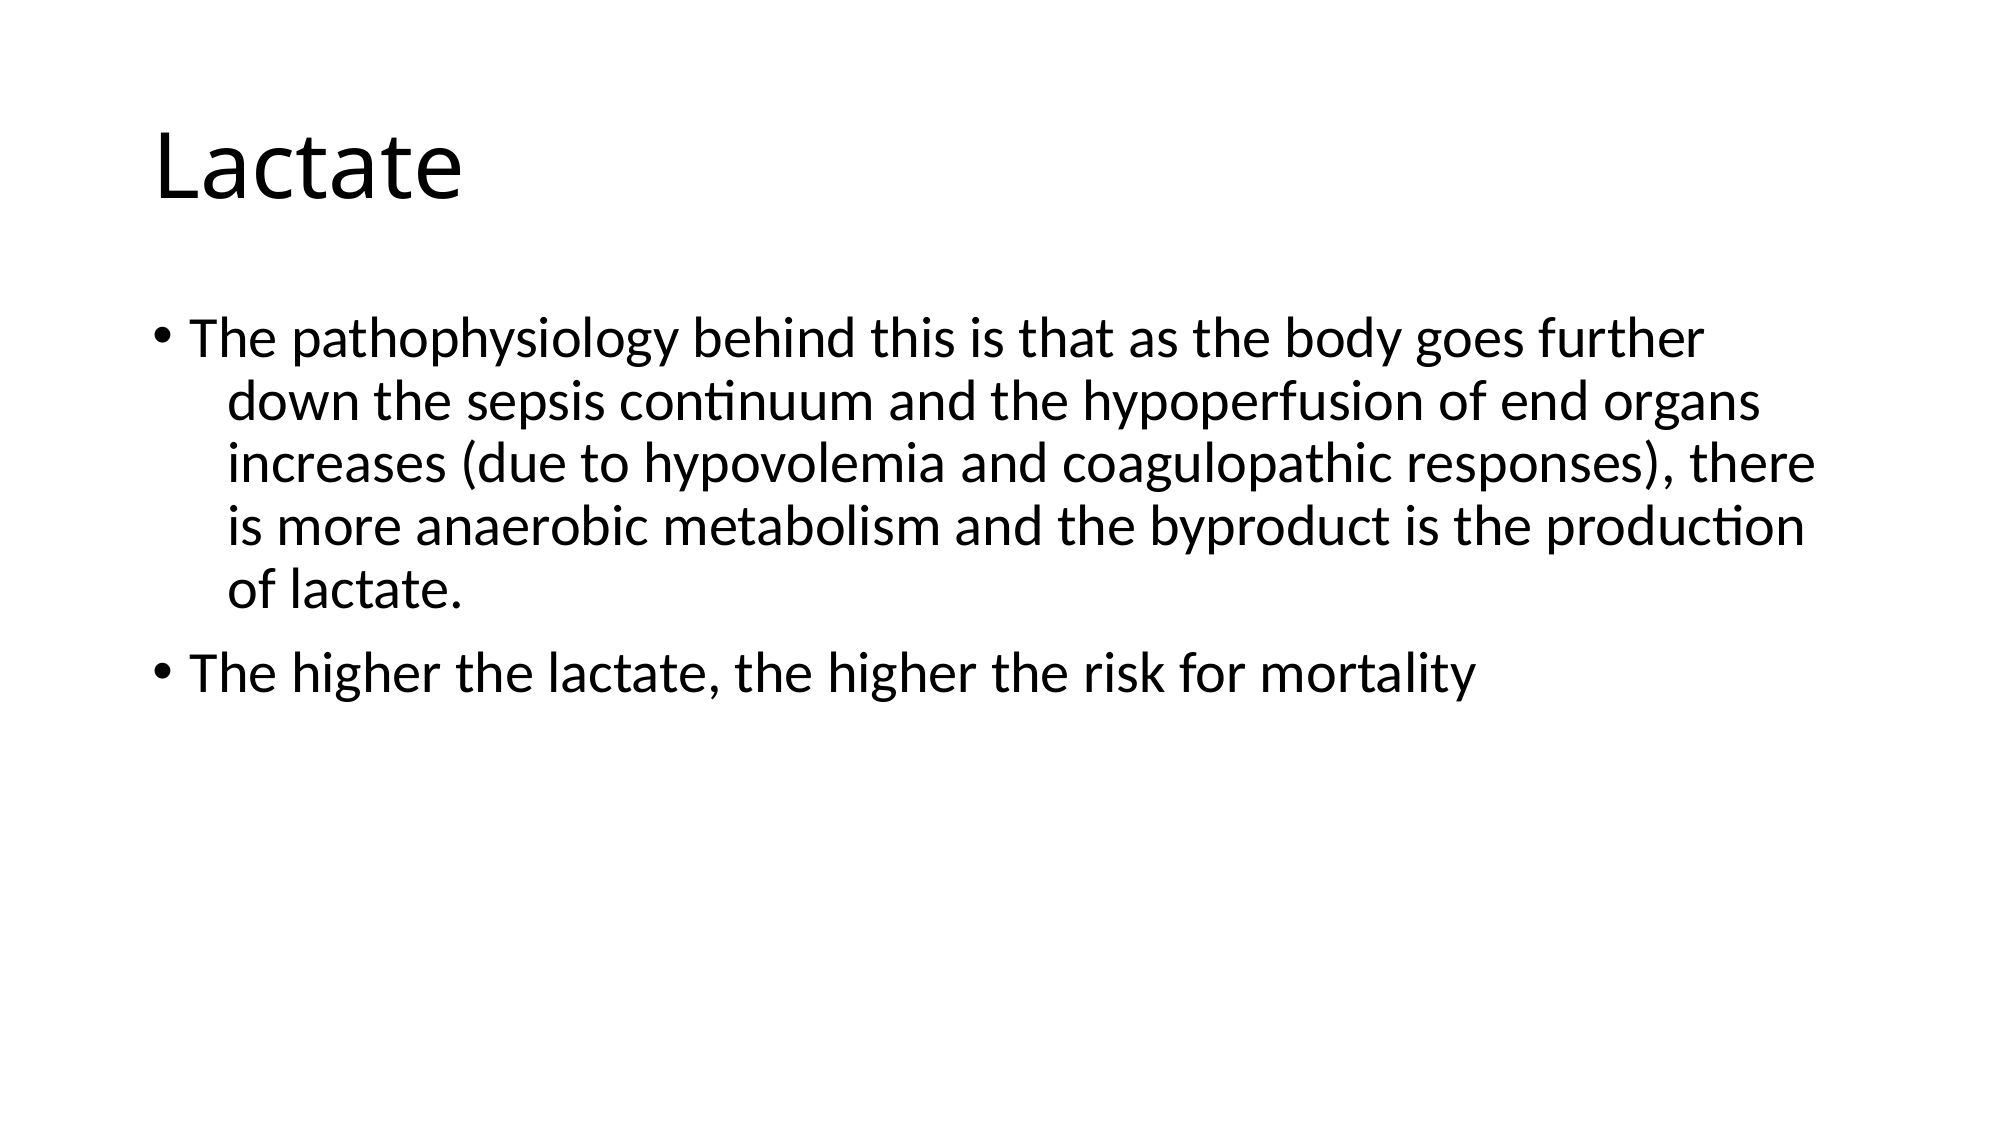

# Lactate
The pathophysiology behind this is that as the body goes further down the sepsis continuum and the hypoperfusion of end organs increases (due to hypovolemia and coagulopathic responses), there is more anaerobic metabolism and the byproduct is the production of lactate.
The higher the lactate, the higher the risk for mortality